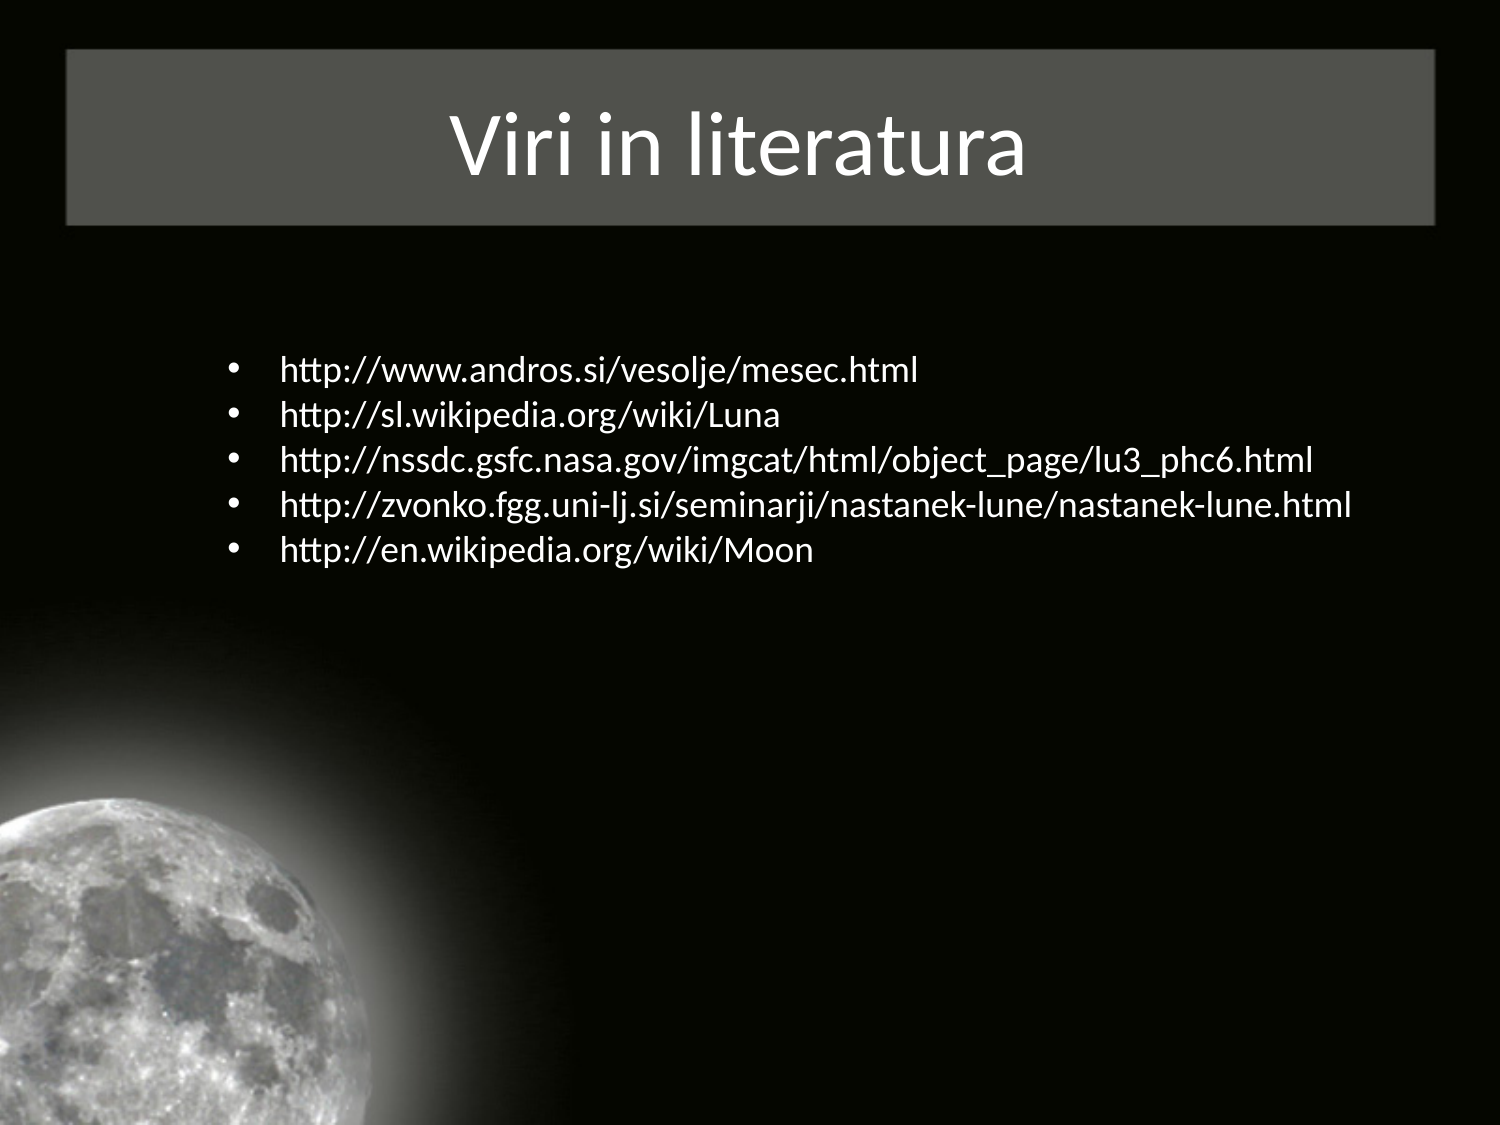

# Viri in literatura
 http://www.andros.si/vesolje/mesec.html
 http://sl.wikipedia.org/wiki/Luna
 http://nssdc.gsfc.nasa.gov/imgcat/html/object_page/lu3_phc6.html
 http://zvonko.fgg.uni-lj.si/seminarji/nastanek-lune/nastanek-lune.html
 http://en.wikipedia.org/wiki/Moon